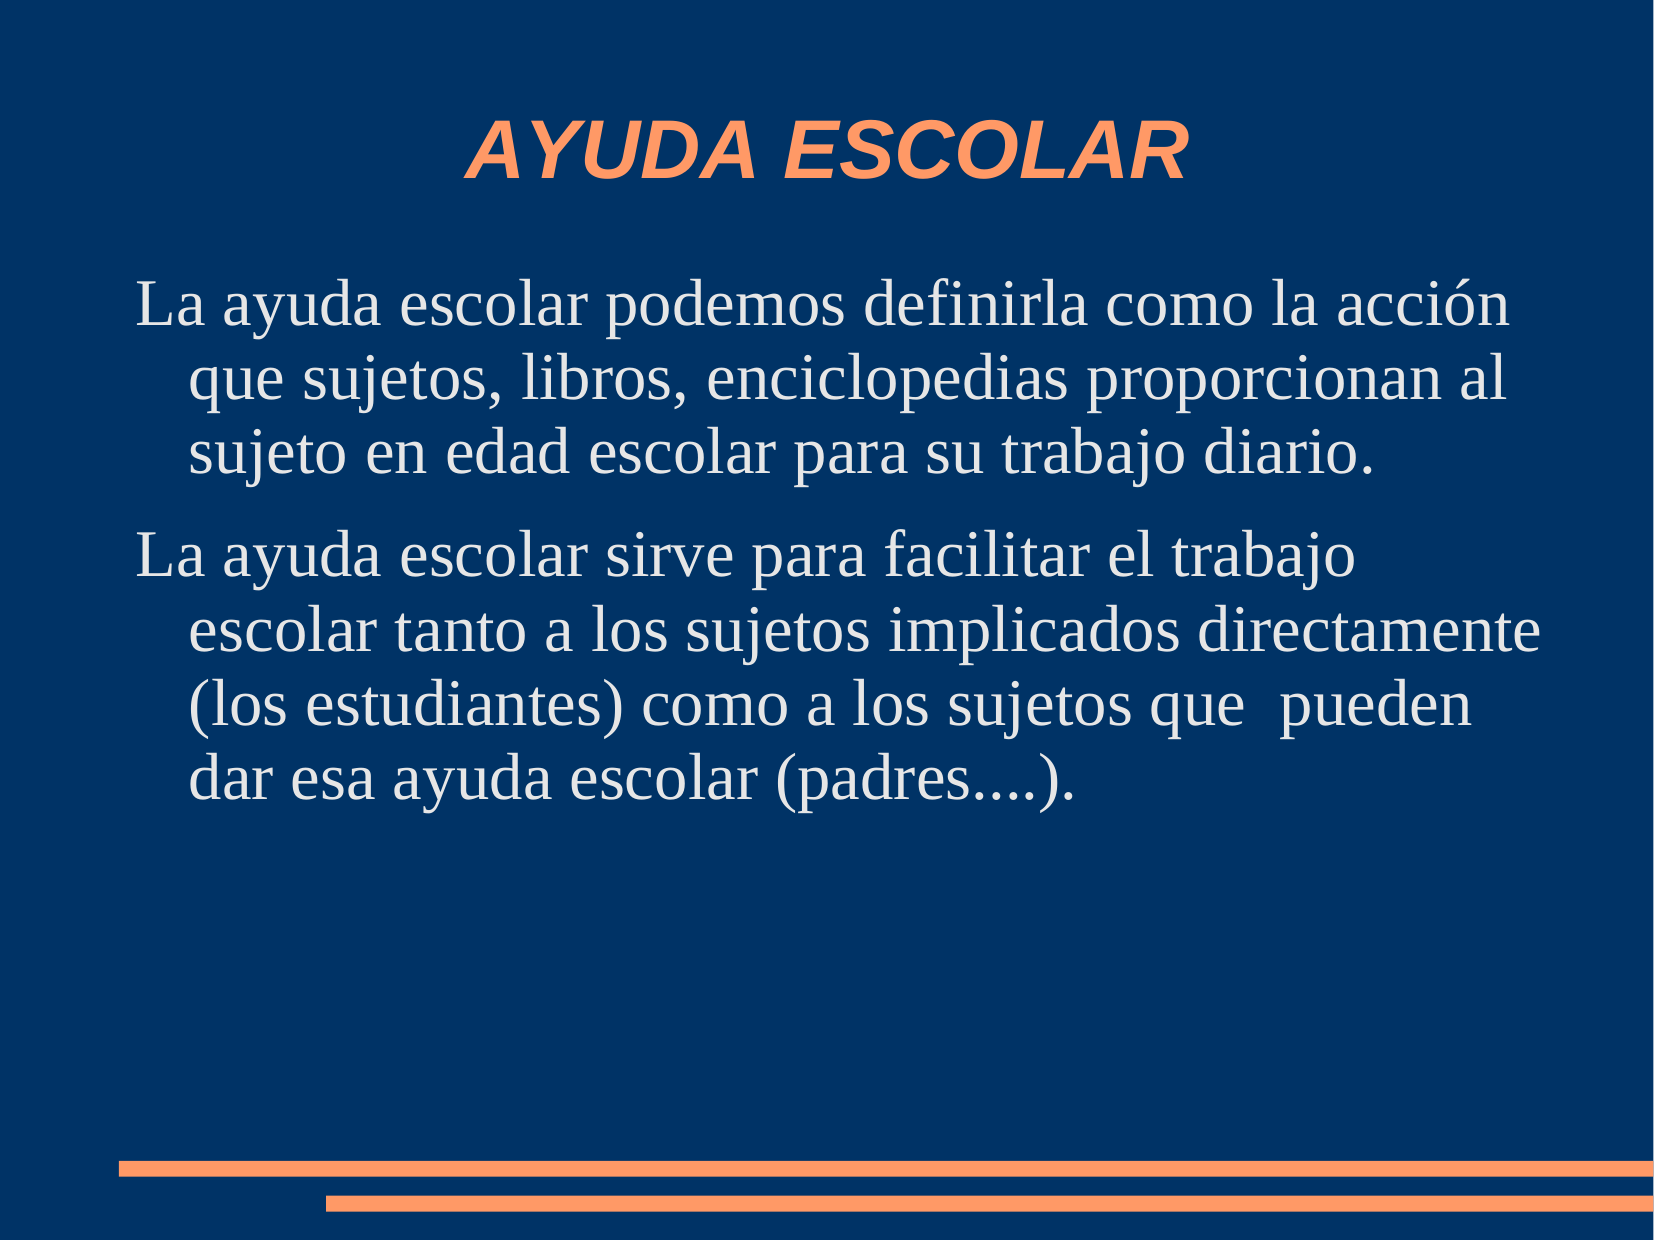

# AYUDA ESCOLAR
La ayuda escolar podemos definirla como la acción que sujetos, libros, enciclopedias proporcionan al sujeto en edad escolar para su trabajo diario.
La ayuda escolar sirve para facilitar el trabajo escolar tanto a los sujetos implicados directamente (los estudiantes) como a los sujetos que pueden dar esa ayuda escolar (padres....).